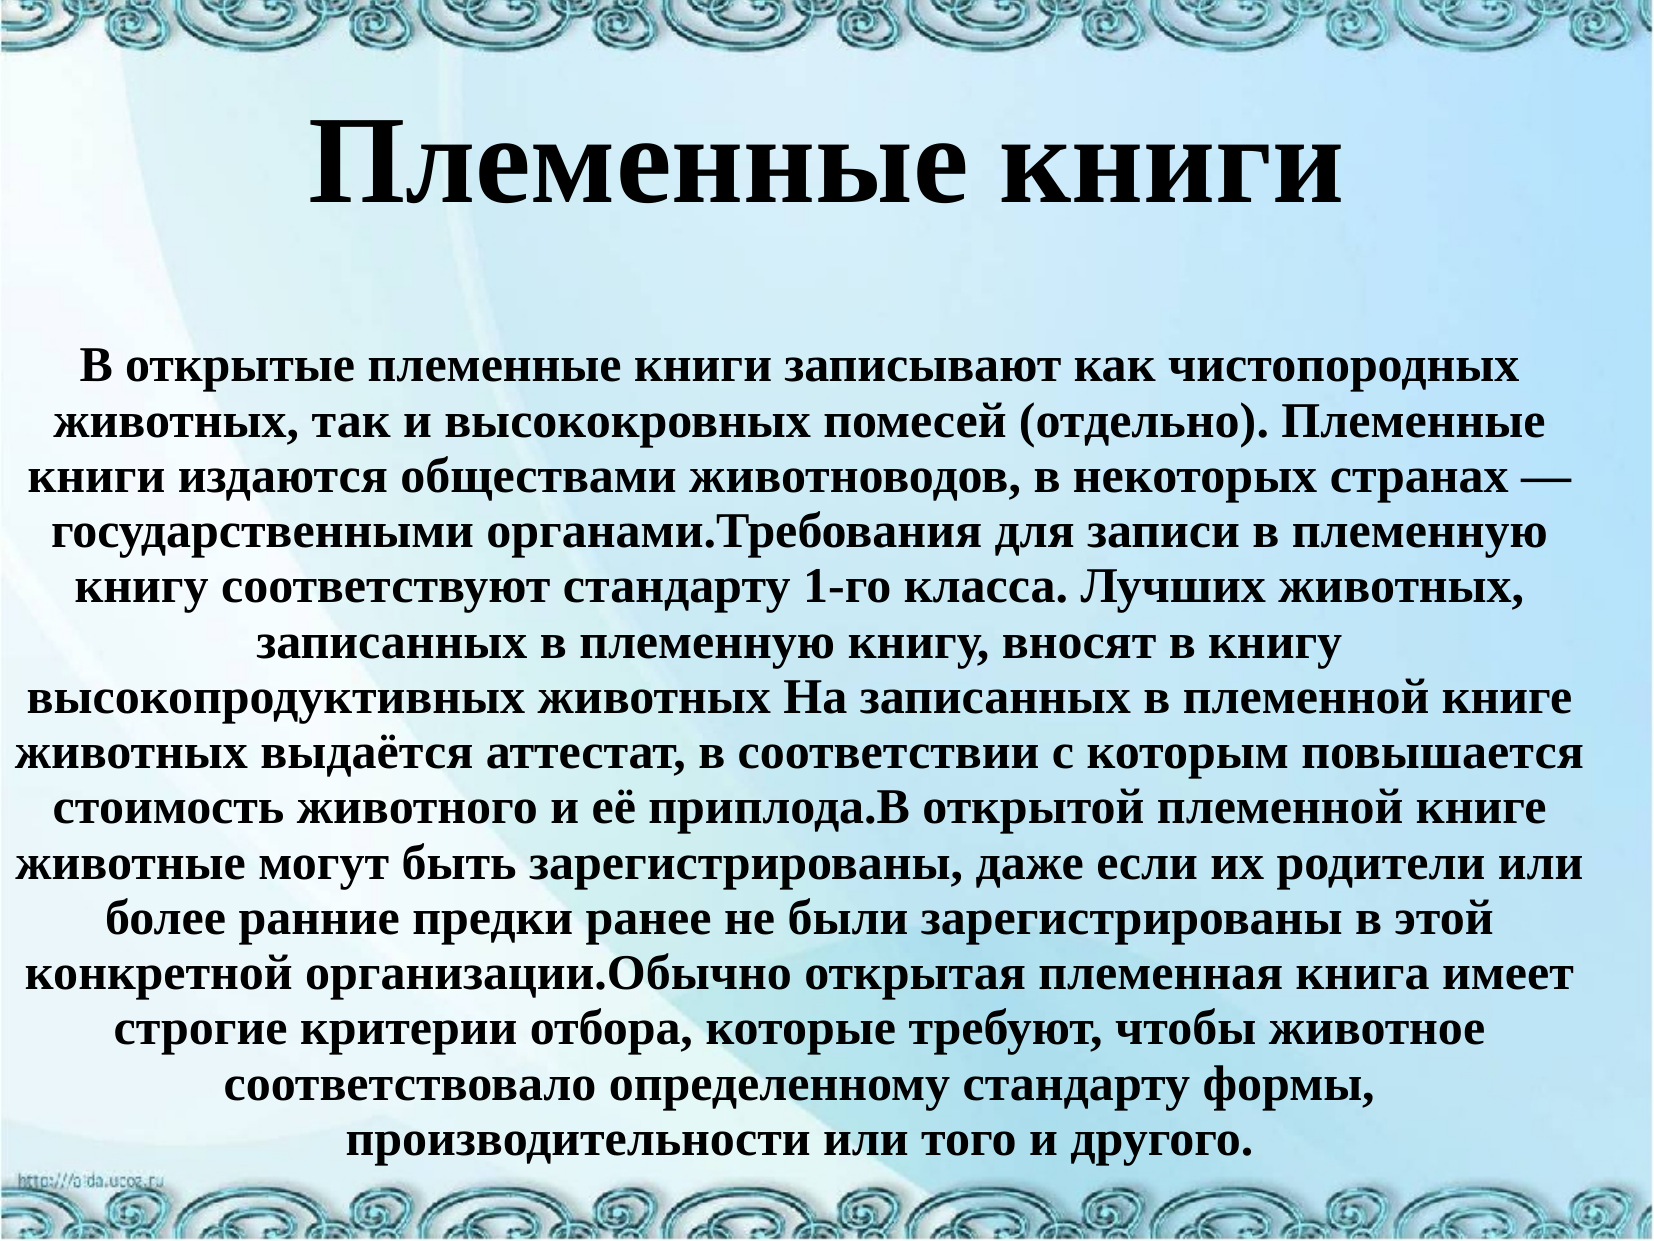

# Племенные книги
В открытые племенные книги записывают как чистопородных животных, так и высококровных помесей (отдельно). Племенные книги издаются обществами животноводов, в некоторых странах — государственными органами.Требования для записи в племенную книгу соответствуют стандарту 1-го класса. Лучших животных, записанных в племенную книгу, вносят в книгу высокопродуктивных животных На записанных в племенной книге животных выдаётся аттестат, в соответствии с которым повышается стоимость животного и её приплода.В открытой племенной книге животные могут быть зарегистрированы, даже если их родители или более ранние предки ранее не были зарегистрированы в этой конкретной организации.Обычно открытая племенная книга имеет строгие критерии отбора, которые требуют, чтобы животное соответствовало определенному стандарту формы, производительности или того и другого.